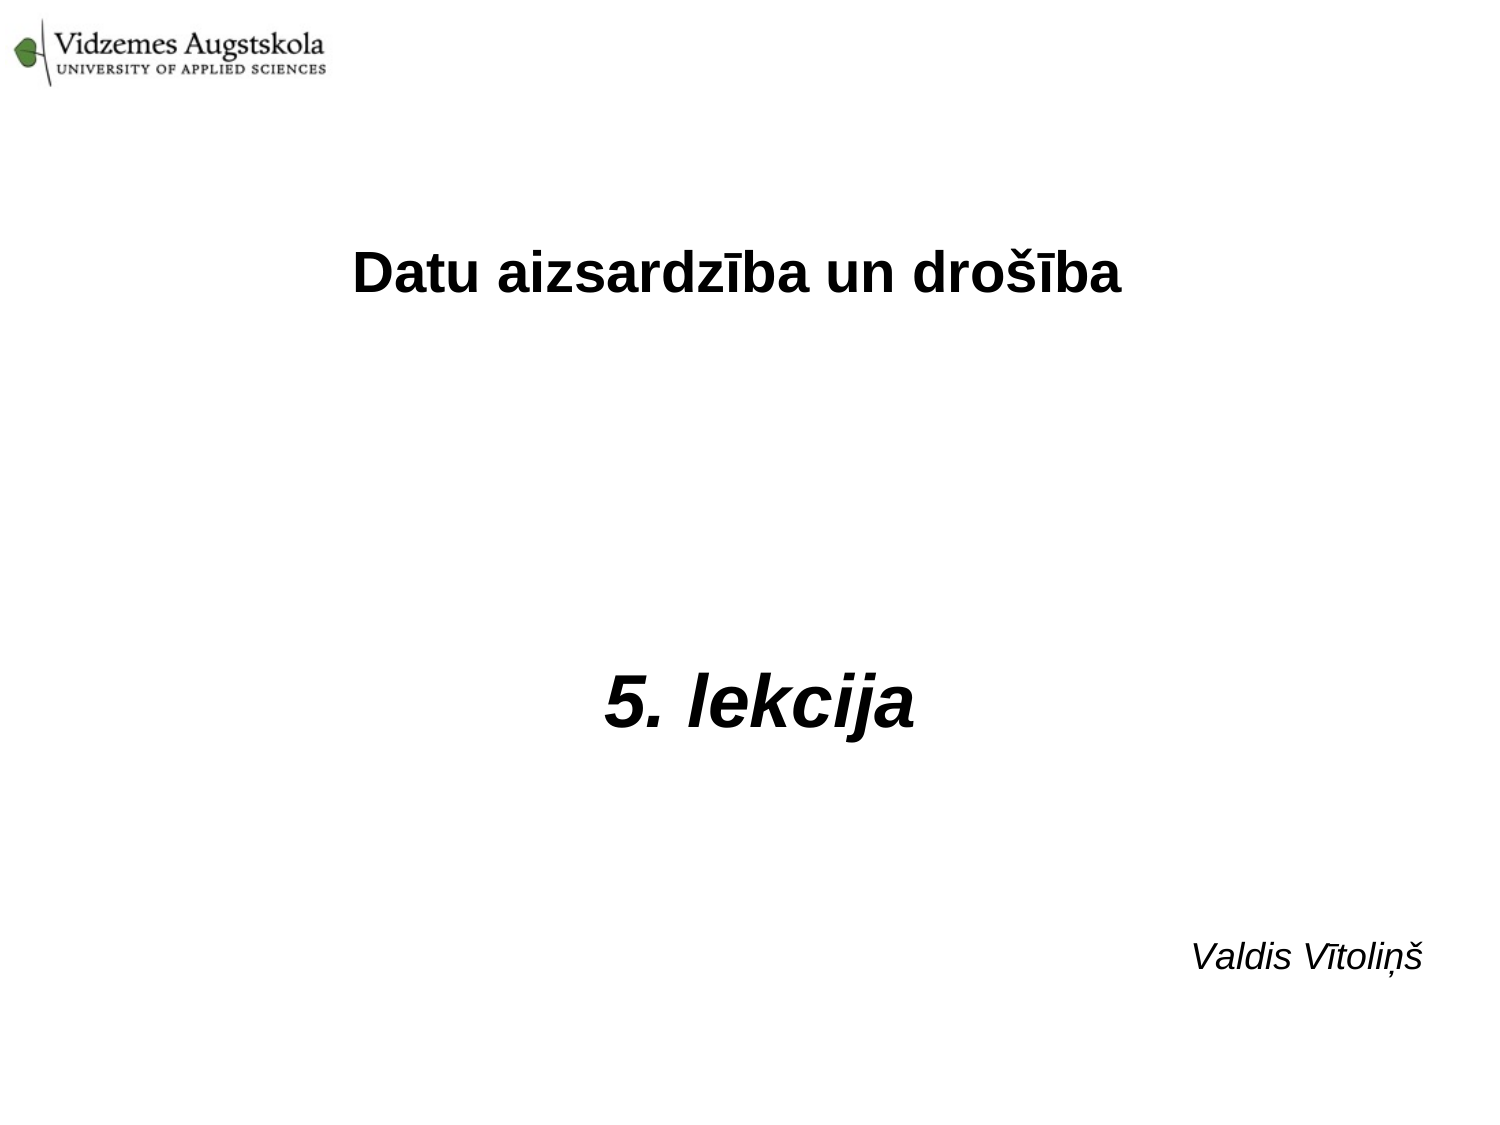

# Datu aizsardzība un drošība
5. lekcija
Valdis Vītoliņš